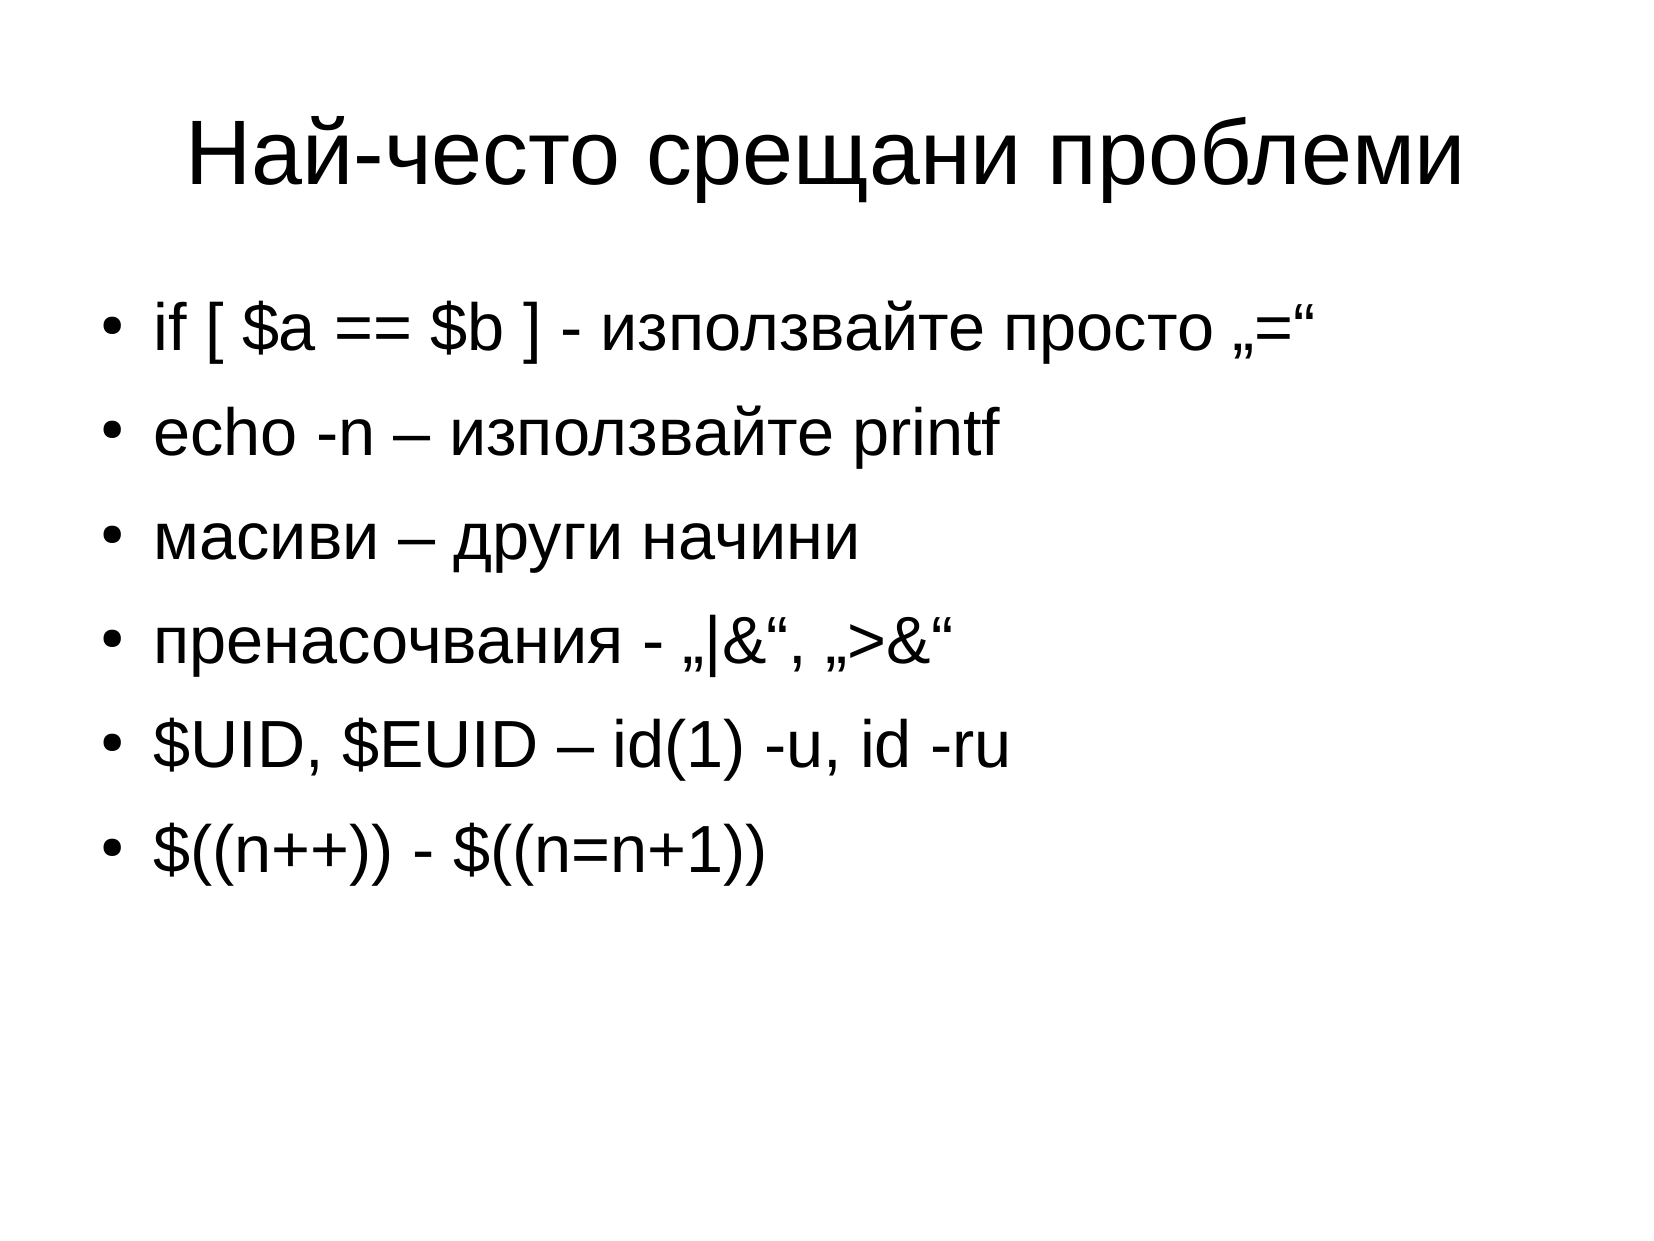

# Най-често срещани проблеми
if [ $a == $b ] - използвайте просто „=“
echo -n – използвайте printf
масиви – други начини
пренасочвания - „|&“, „>&“
$UID, $EUID – id(1) -u, id -ru
$((n++)) - $((n=n+1))